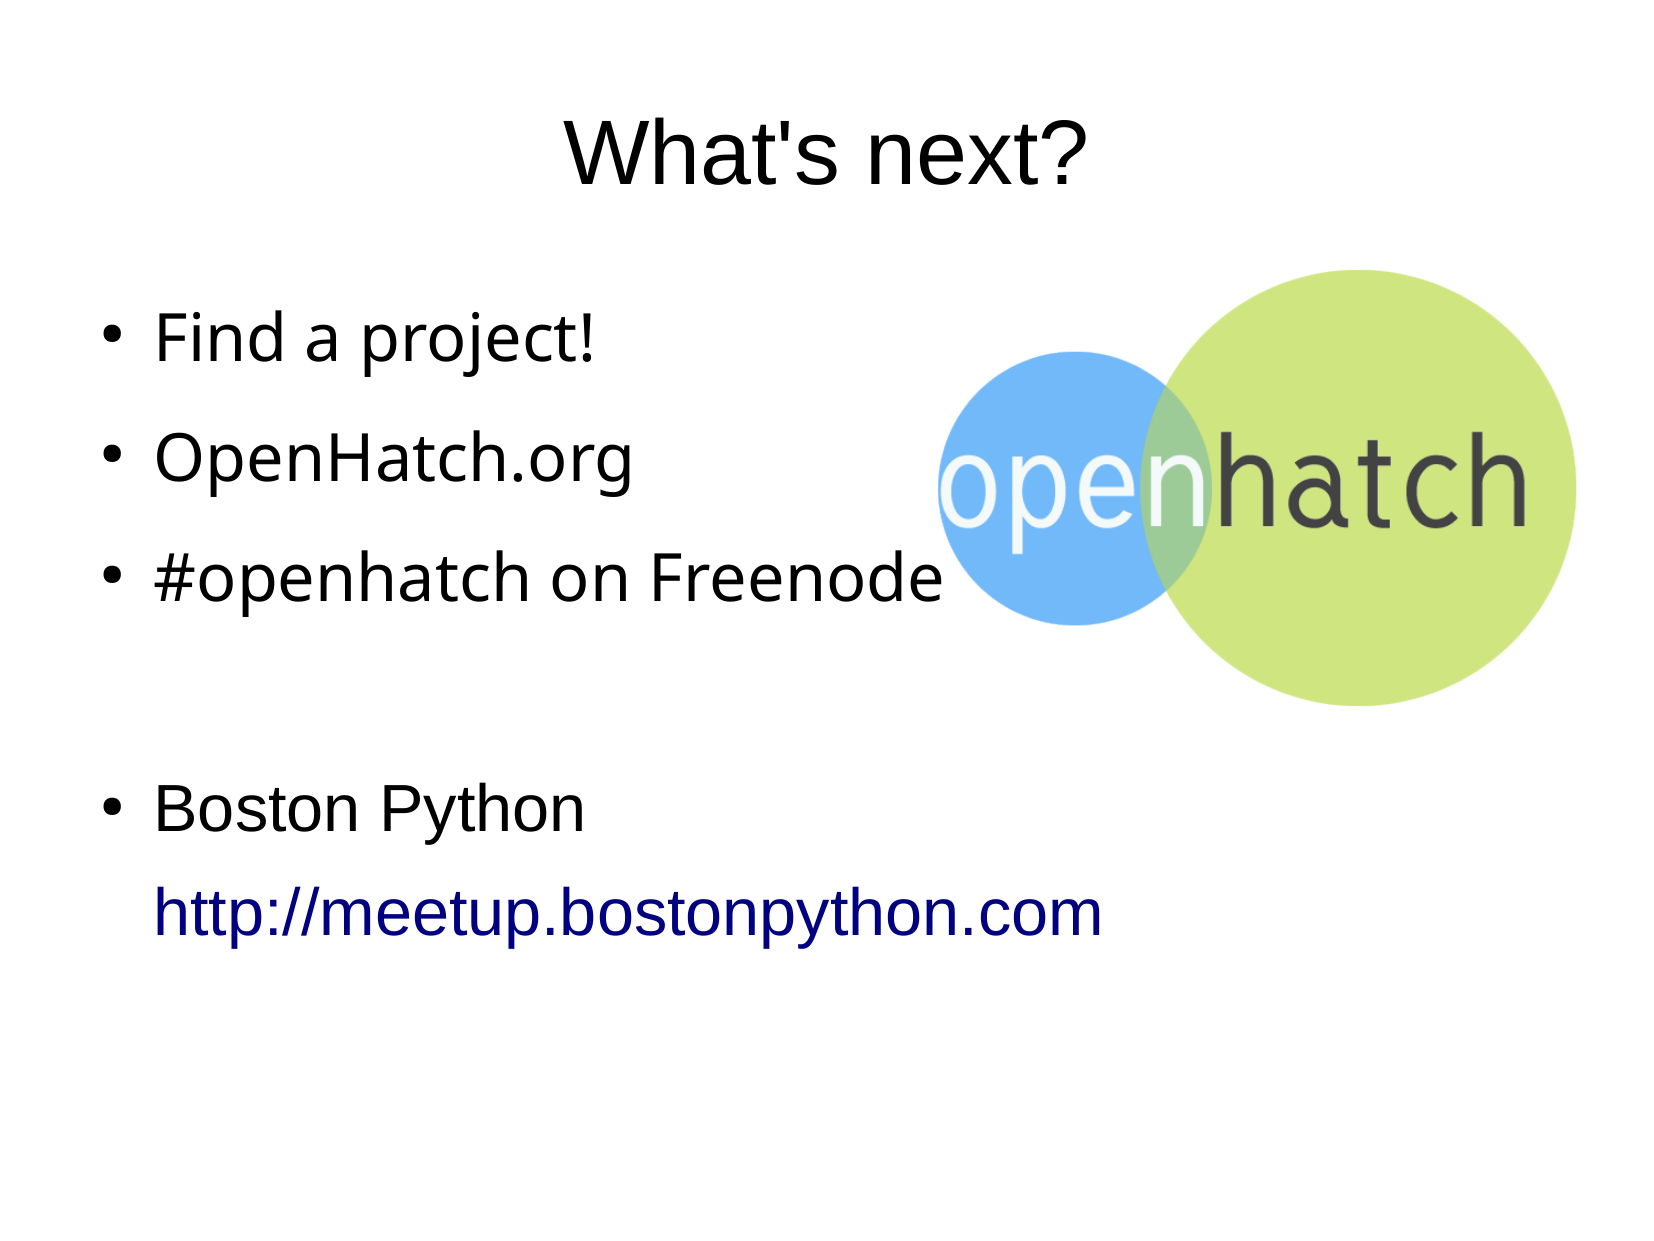

# What's next?
Find a project!
OpenHatch.org
#openhatch on Freenode
Boston Python
http://meetup.bostonpython.com